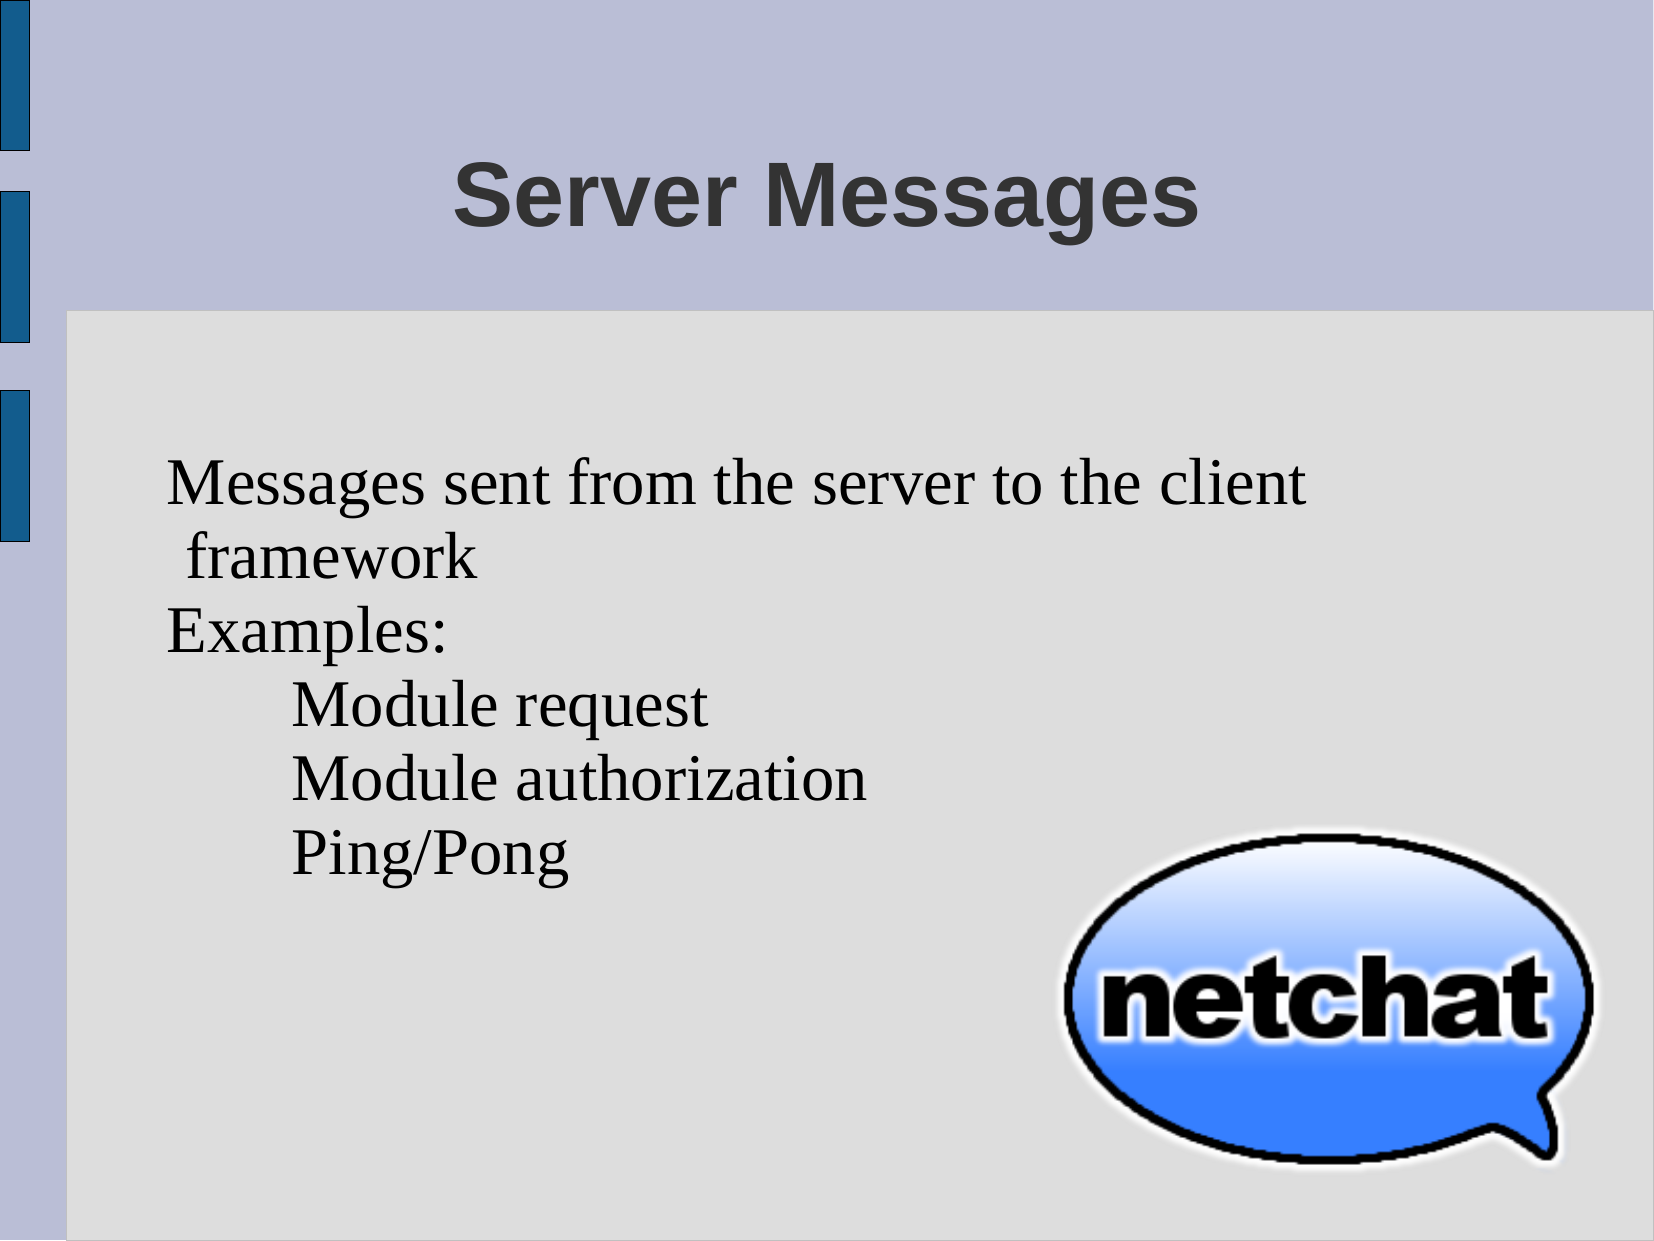

# Server Messages
 Messages sent from the server to the client framework
 Examples:
Module request
Module authorization
Ping/Pong